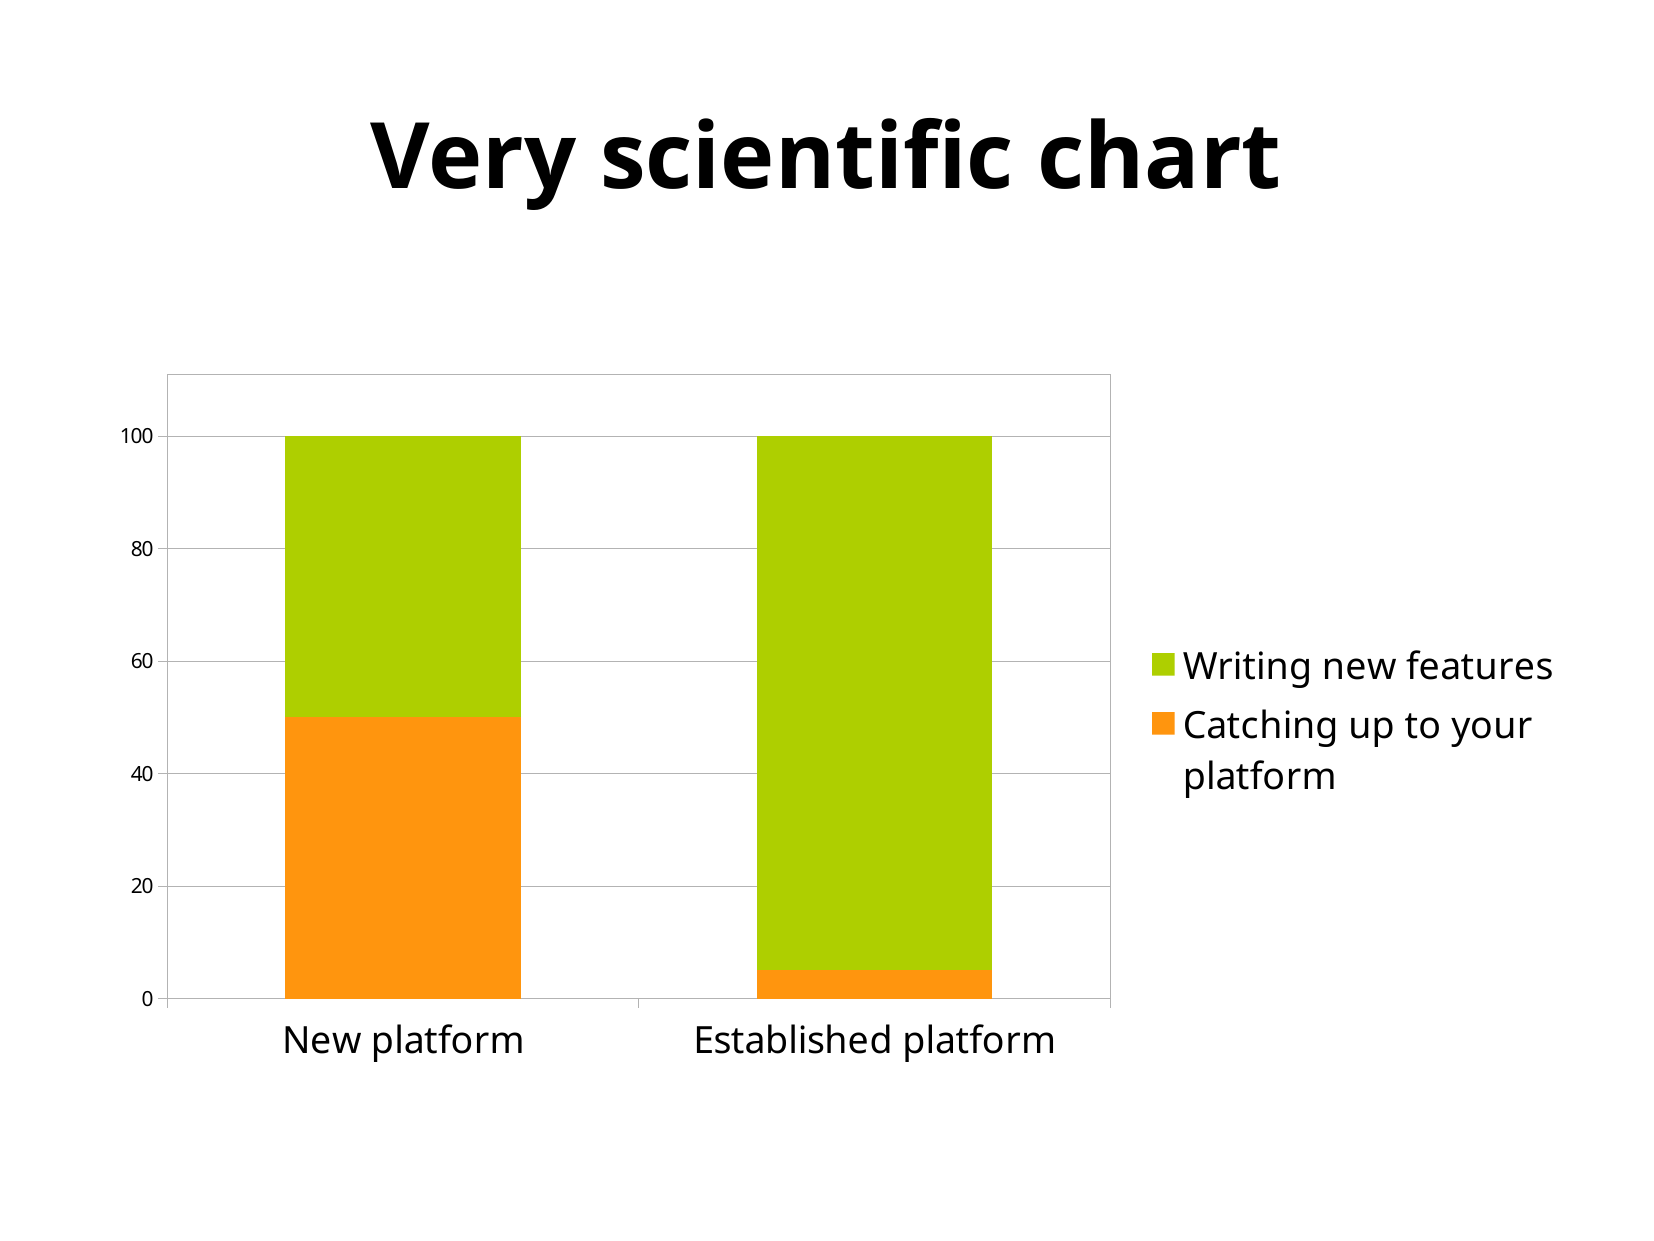

# Very scientific chart
### Chart
| Category | Catching up to your platform | Writing new features |
|---|---|---|
| New platform | 50.0 | 50.0 |
| Established platform | 5.0 | 95.0 |